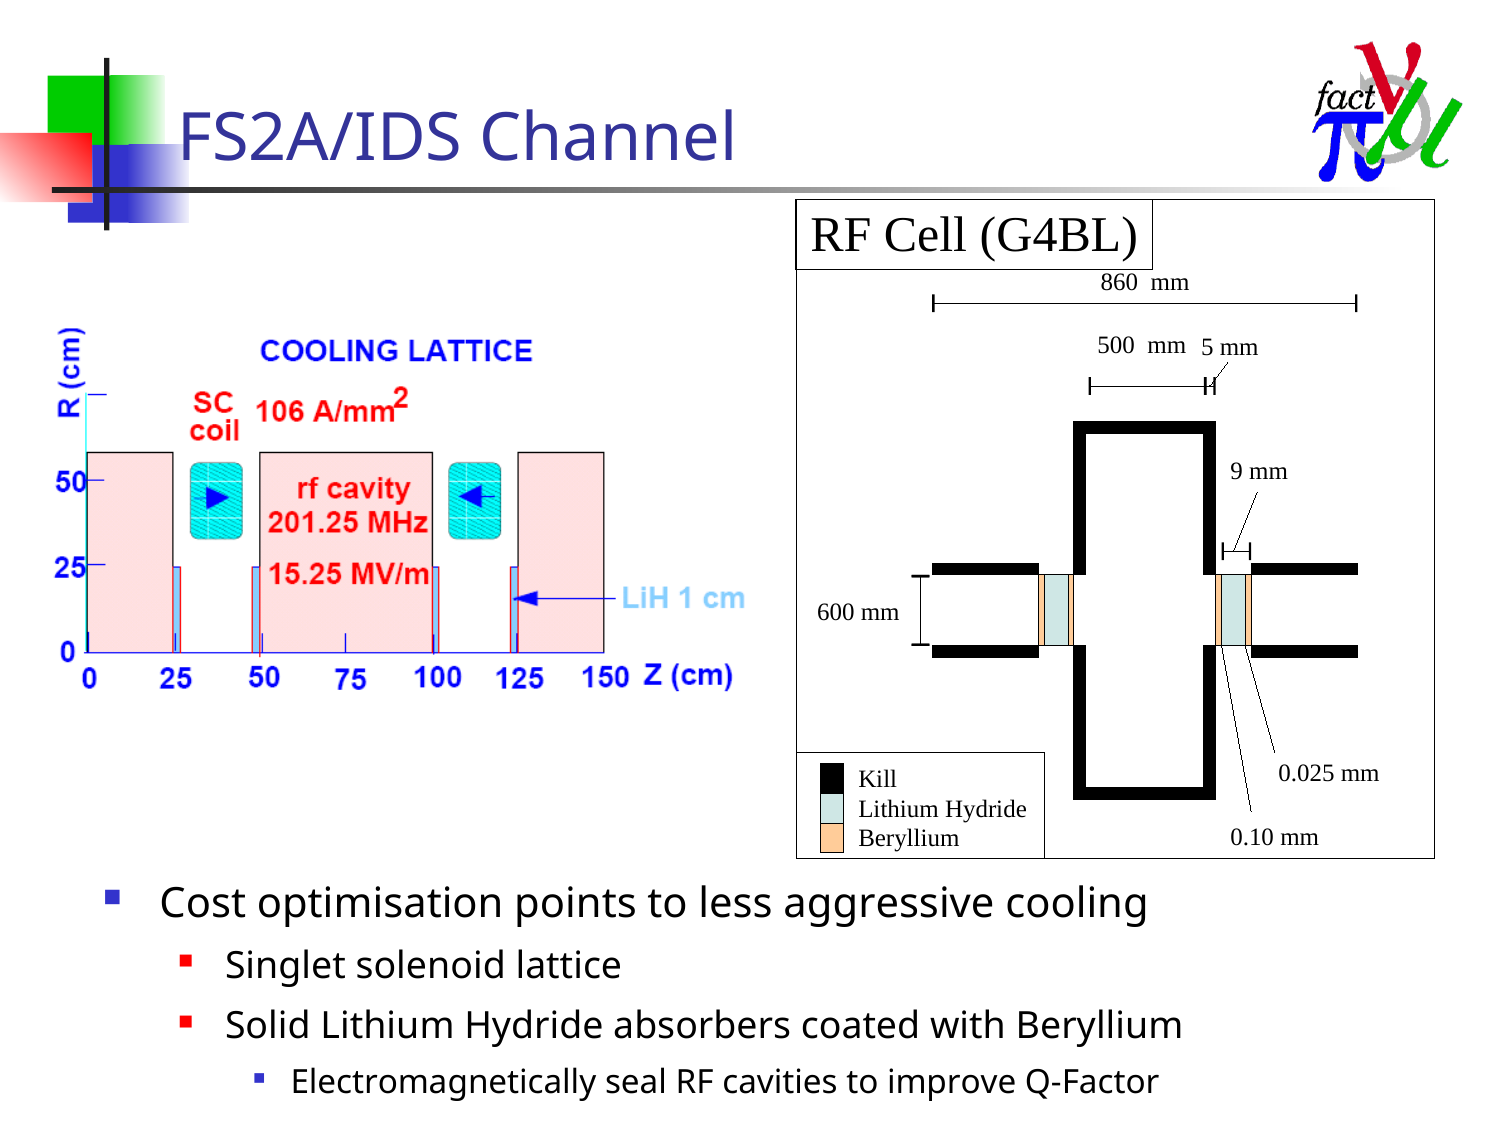

# FS2A/IDS Channel
RF Cell (G4BL)
860 mm
500 mm
5 mm
9 mm
600 mm
0.025 mm
Kill
Lithium Hydride
0.10 mm
Beryllium
Cost optimisation points to less aggressive cooling
Singlet solenoid lattice
Solid Lithium Hydride absorbers coated with Beryllium
Electromagnetically seal RF cavities to improve Q-Factor